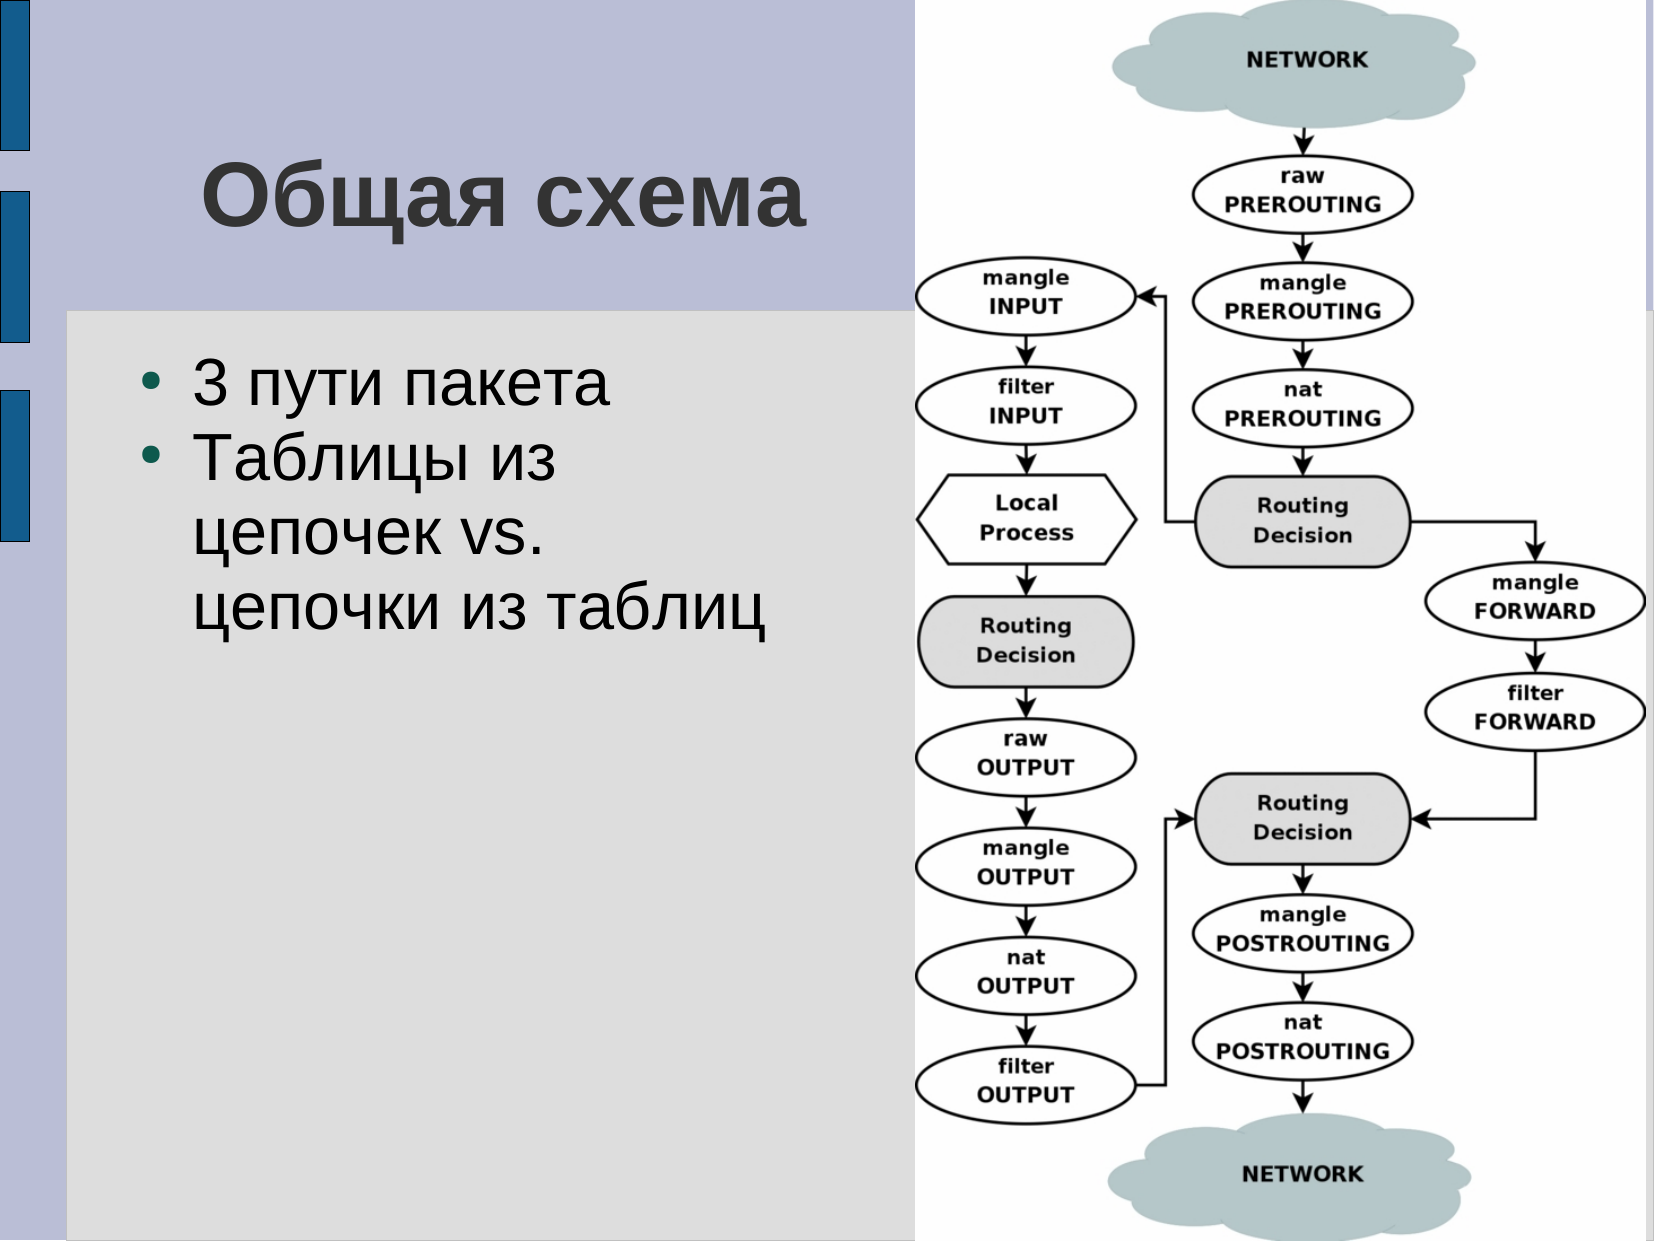

# Общая схема
3 пути пакета
Таблицы из цепочек vs. цепочки из таблиц